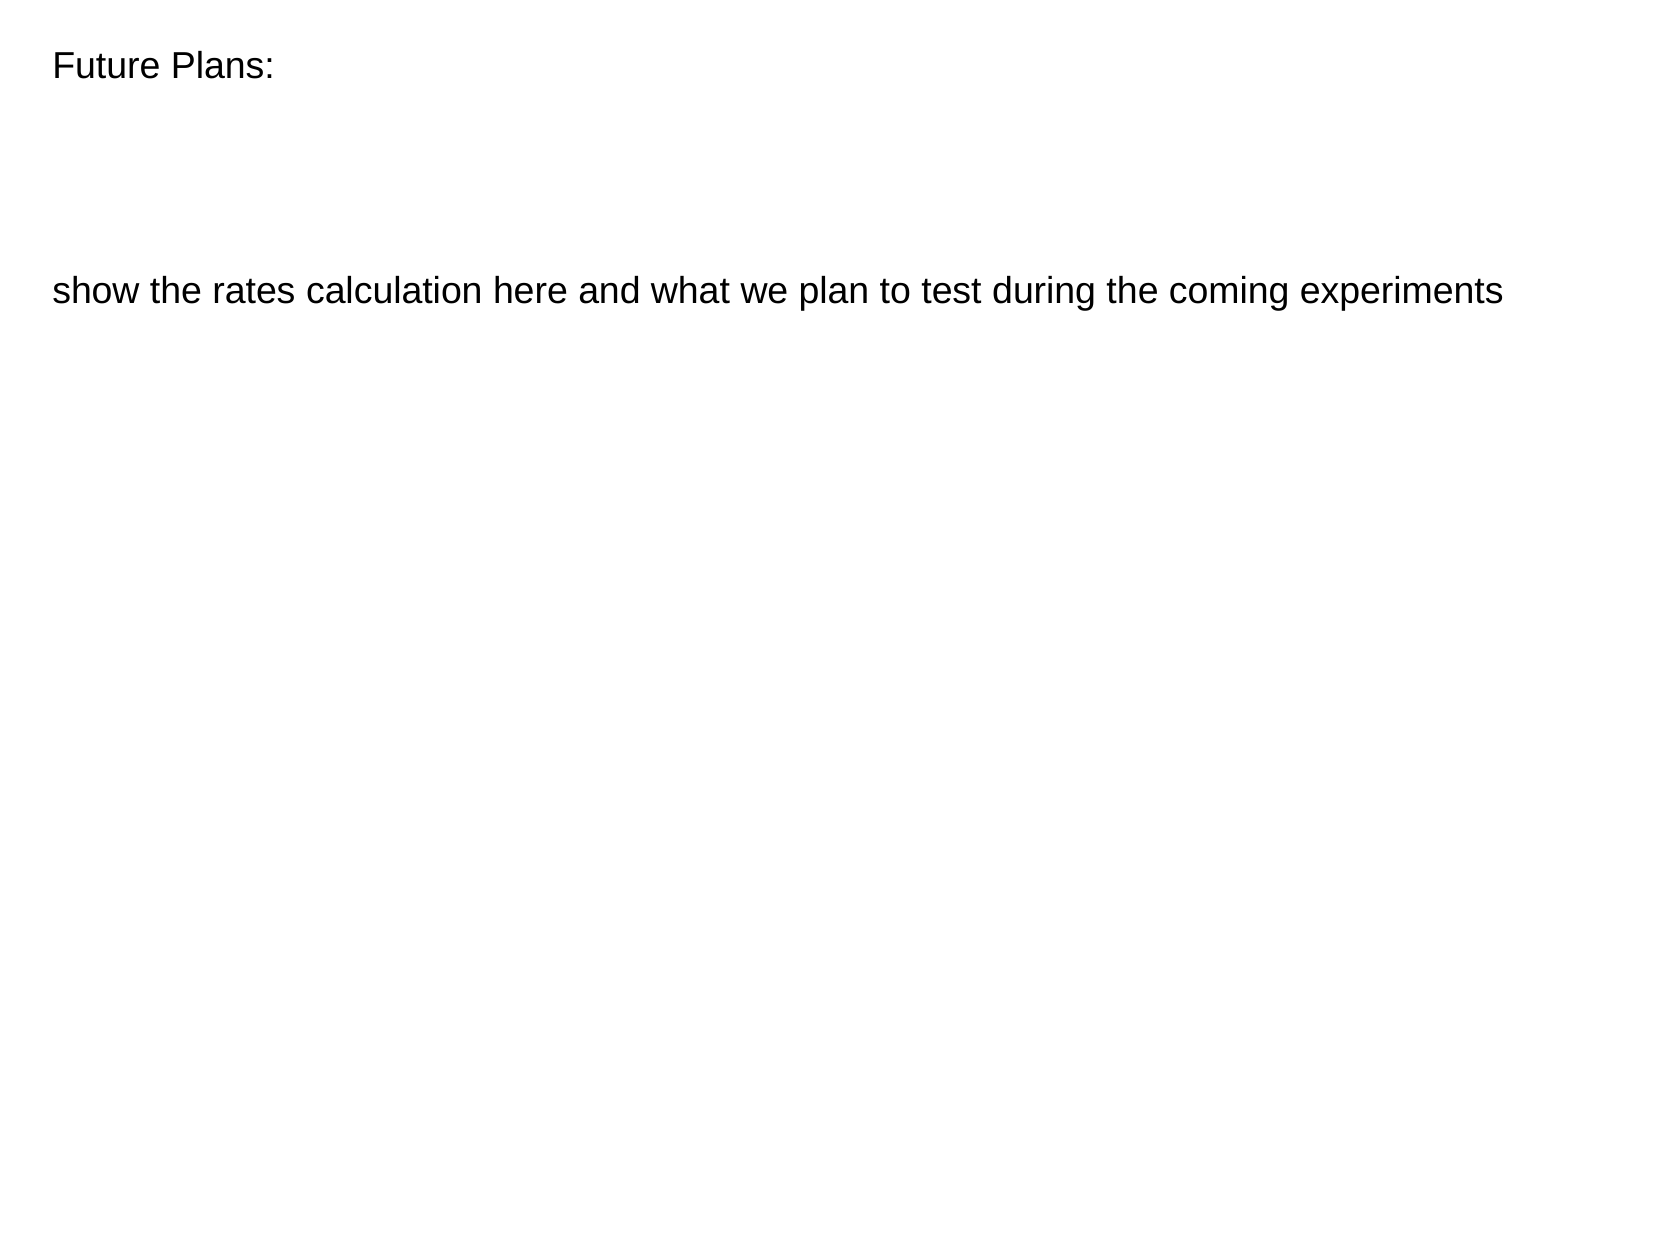

Future Plans:
show the rates calculation here and what we plan to test during the coming experiments